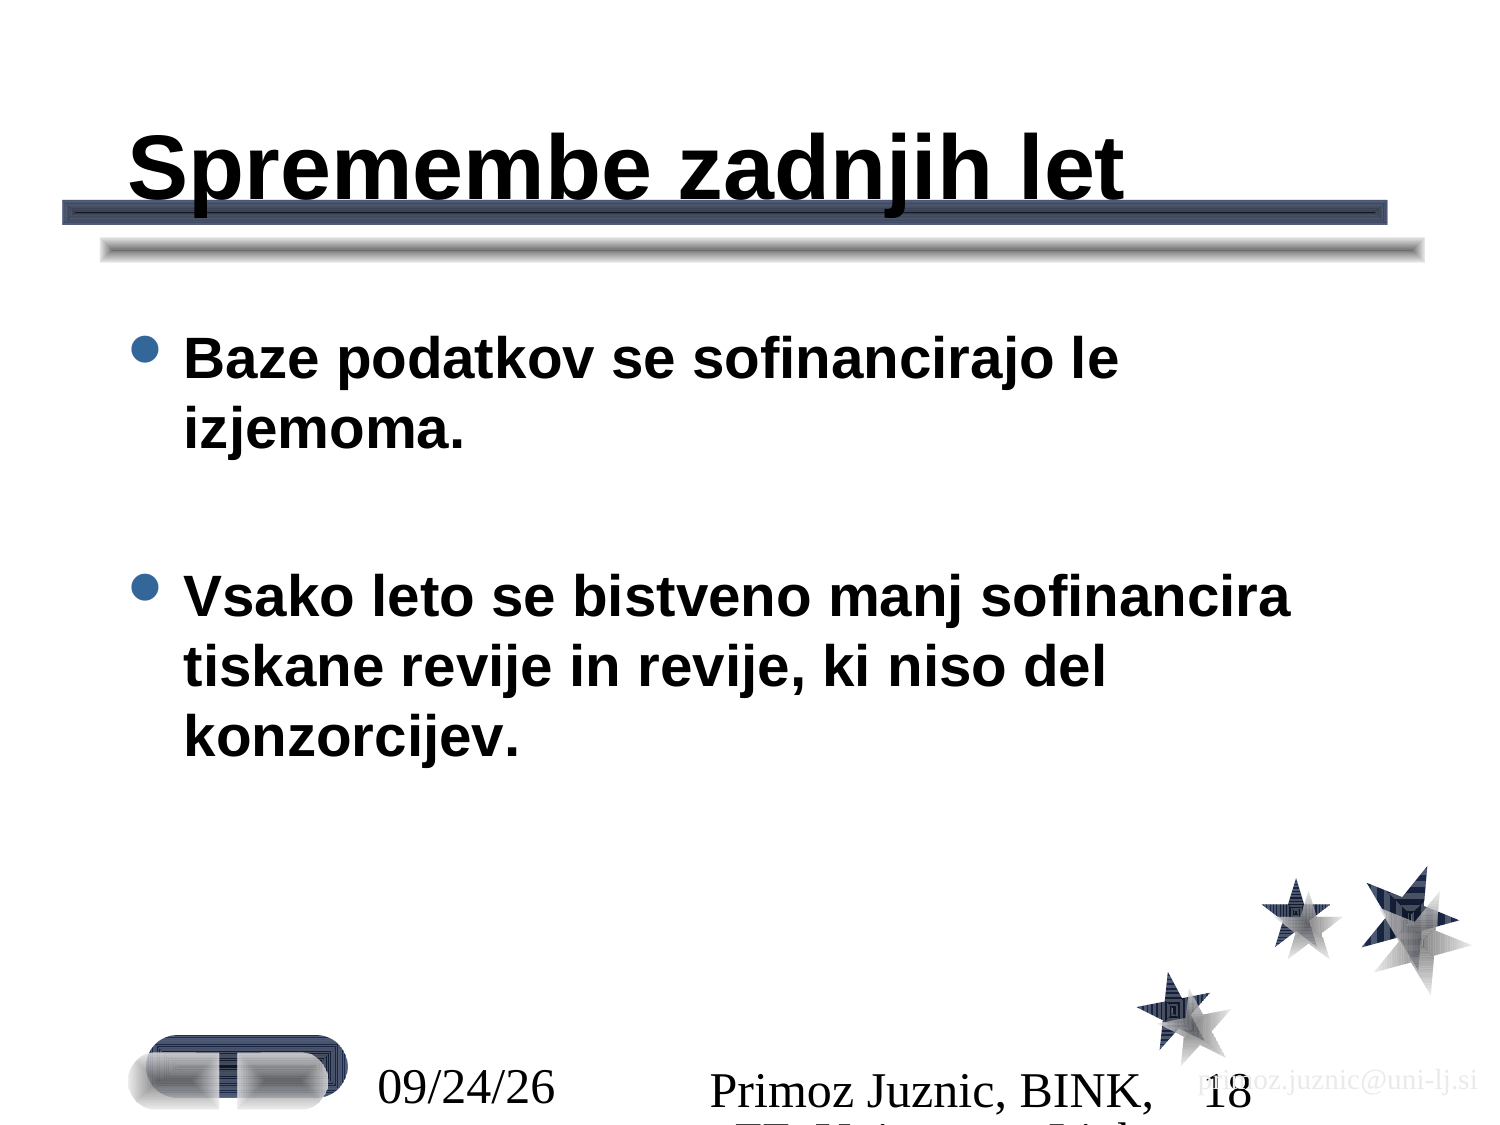

# Spremembe zadnjih let
Baze podatkov se sofinancirajo le izjemoma.
Vsako leto se bistveno manj sofinancira tiskane revije in revije, ki niso del konzorcijev.
Primoz Juznic, BINK, FF, Univerza v Ljubljani
18